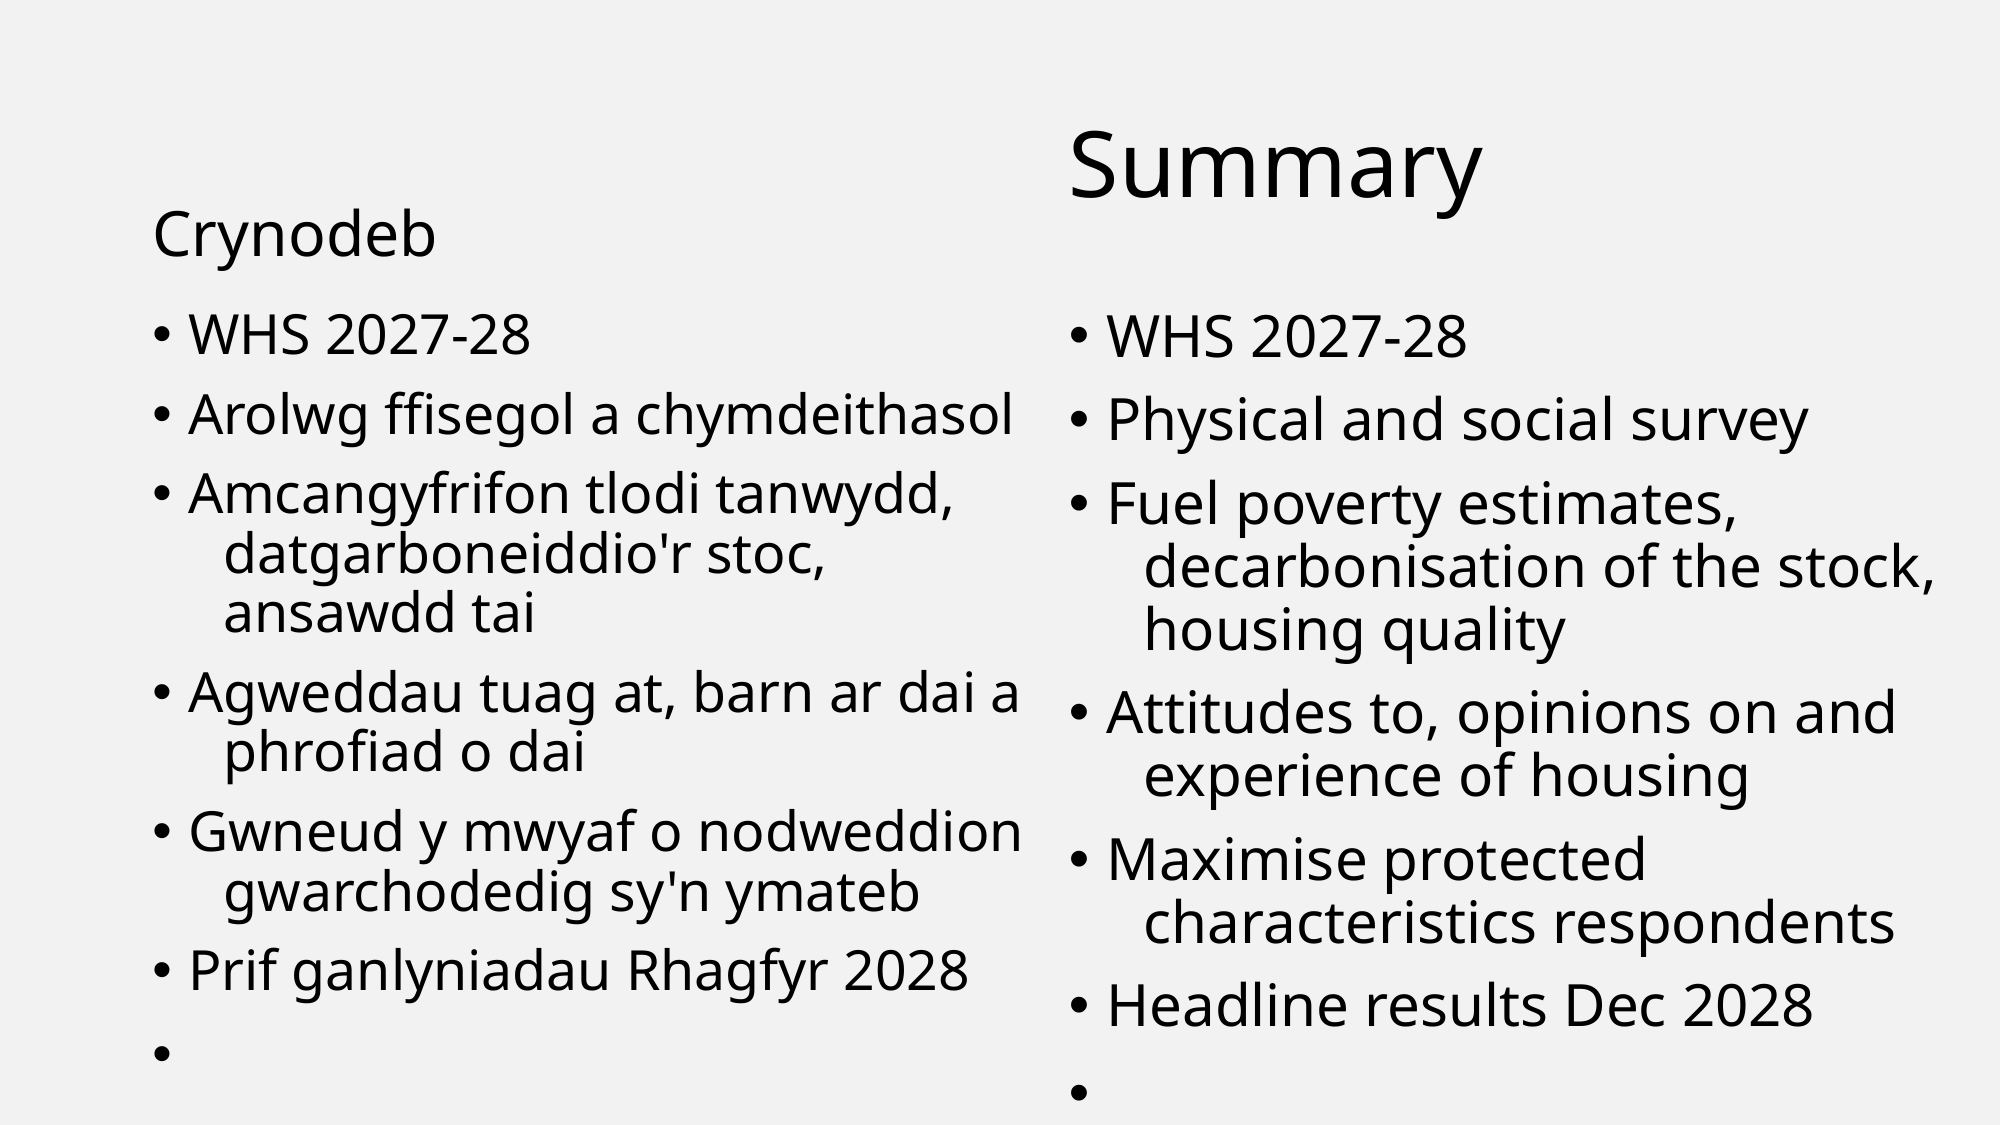

Summary
Crynodeb
# WHS 2027-28
Arolwg ffisegol a chymdeithasol
Amcangyfrifon tlodi tanwydd, datgarboneiddio'r stoc, ansawdd tai
Agweddau tuag at, barn ar dai a phrofiad o dai
Gwneud y mwyaf o nodweddion gwarchodedig sy'n ymateb
Prif ganlyniadau Rhagfyr 2028
WHS 2027-28
Physical and social survey
Fuel poverty estimates, decarbonisation of the stock, housing quality
Attitudes to, opinions on and experience of housing
Maximise protected characteristics respondents
Headline results Dec 2028